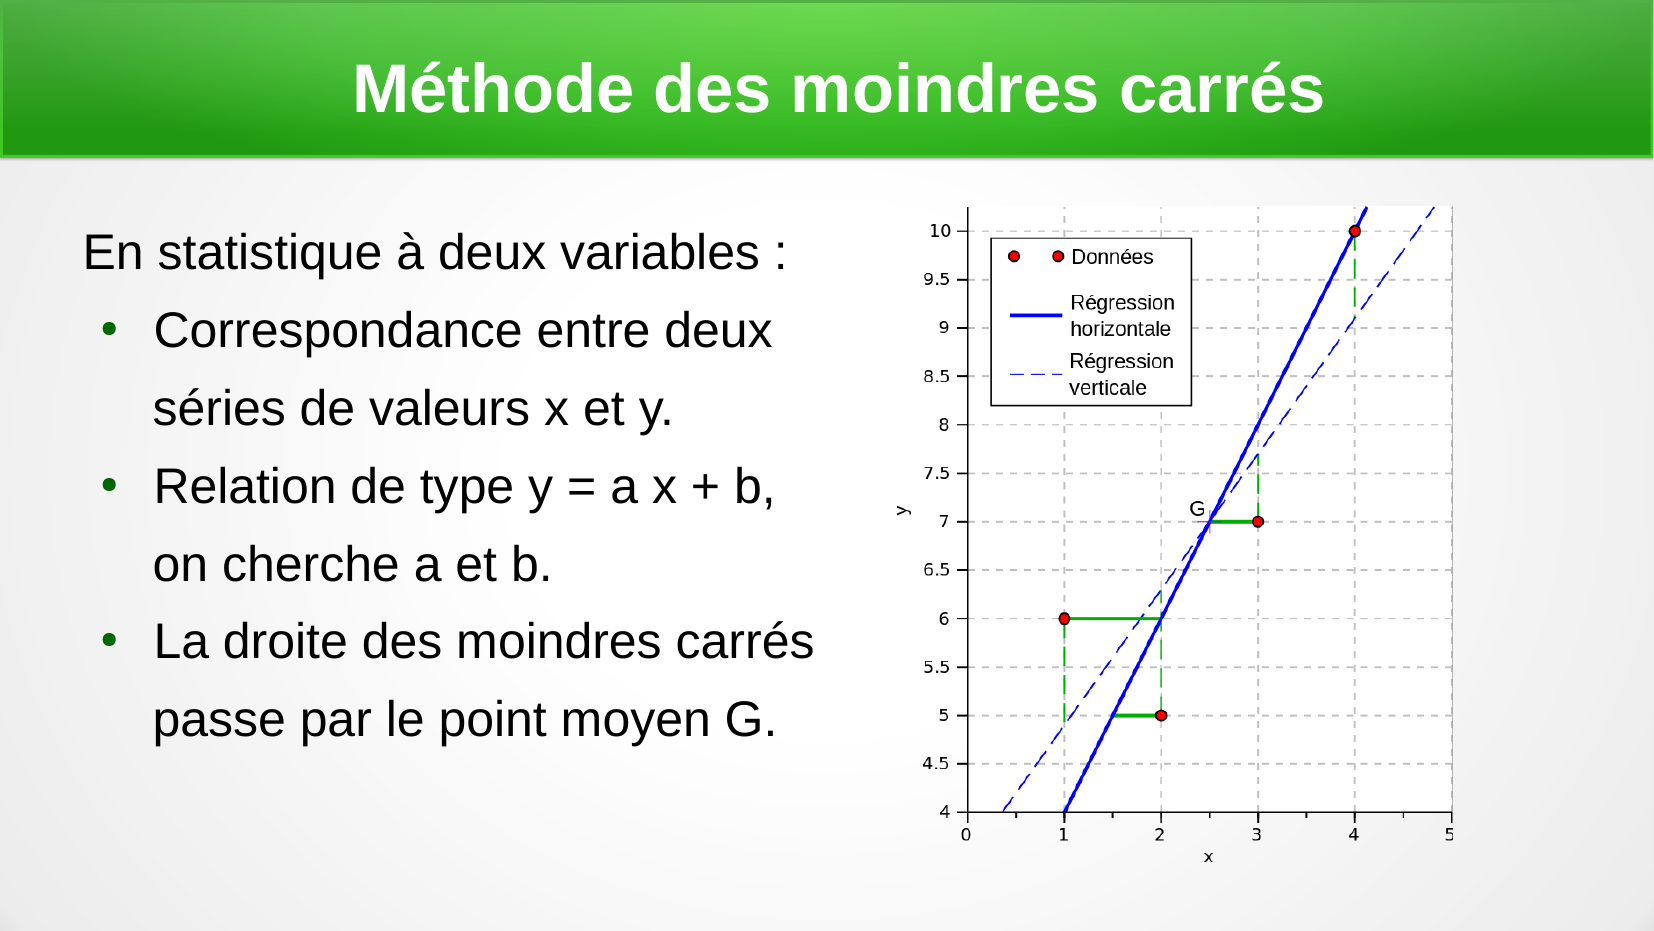

# Méthode des moindres carrés
En statistique à deux variables :
Correspondance entre deux
 séries de valeurs x et y.
Relation de type y = a x + b,
 on cherche a et b.
La droite des moindres carrés
 passe par le point moyen G.